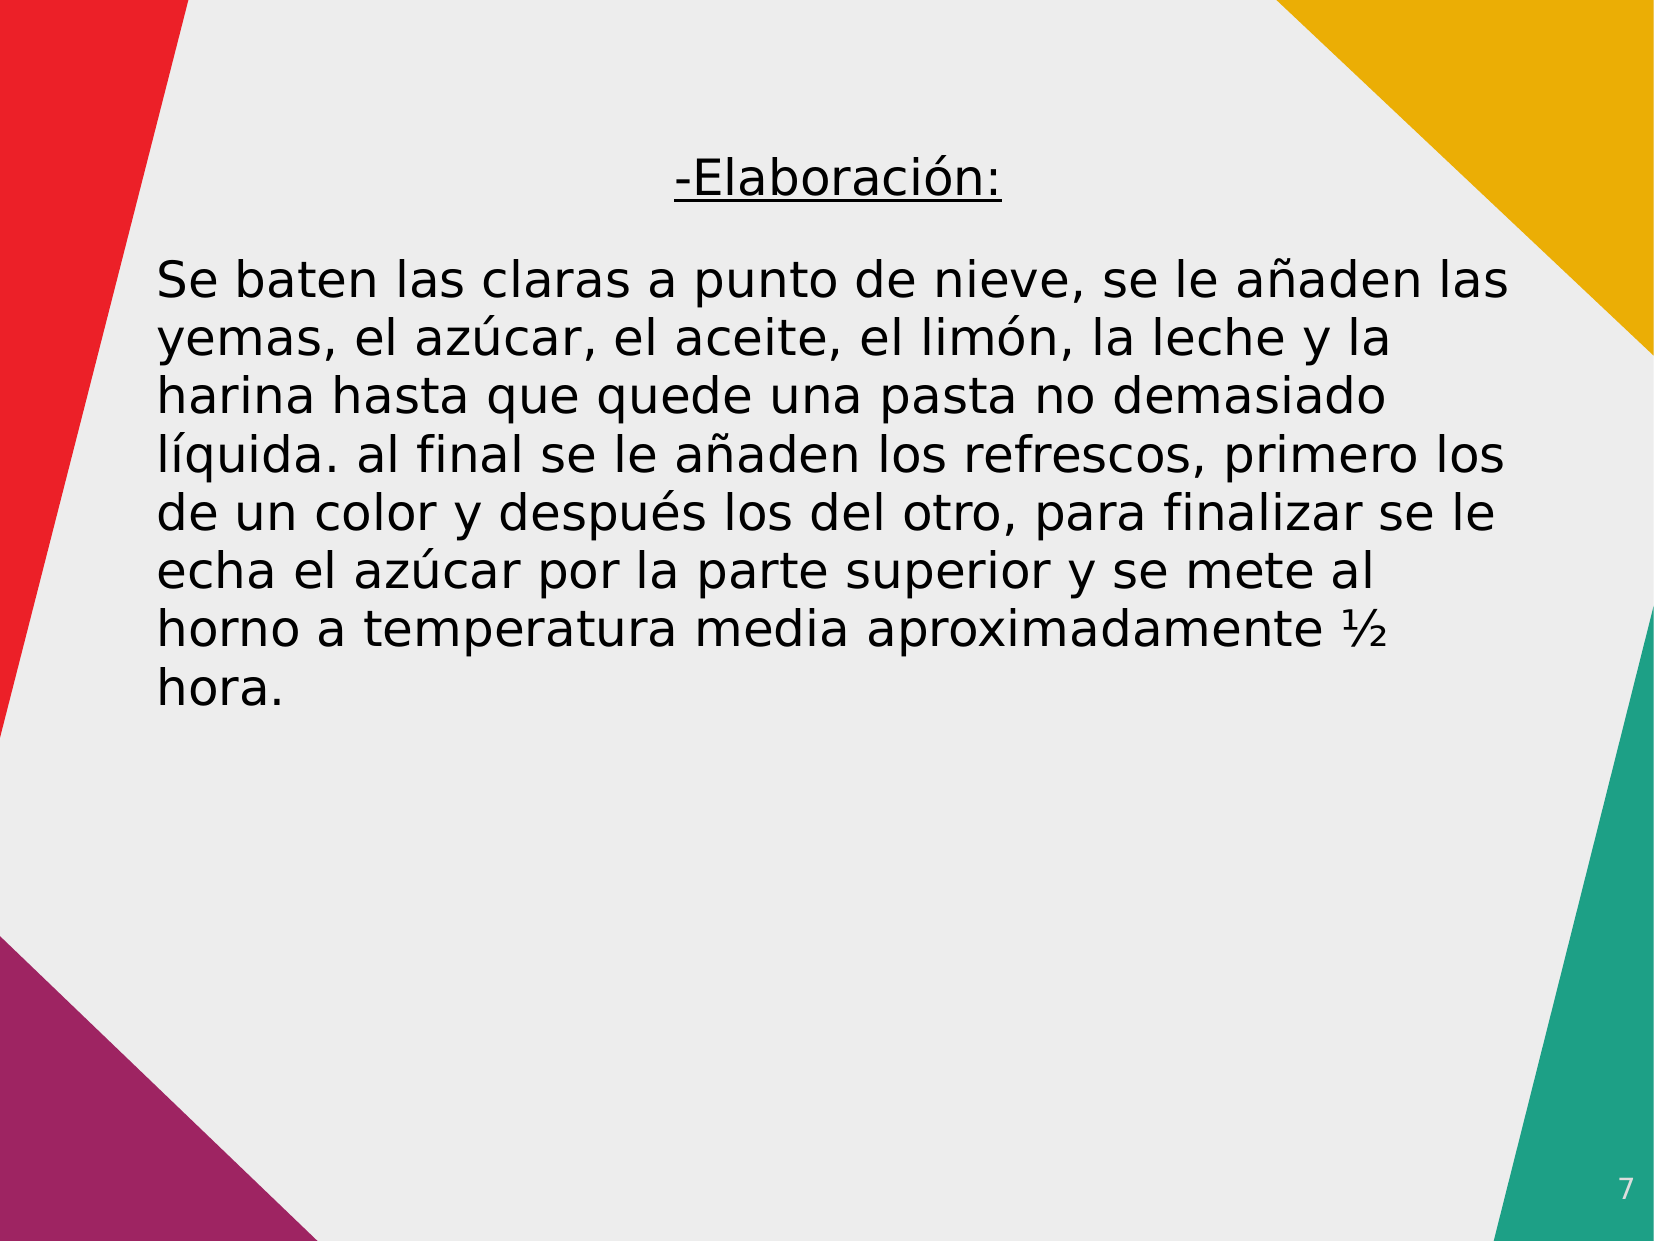

-Elaboración:
Se baten las claras a punto de nieve, se le añaden las yemas, el azúcar, el aceite, el limón, la leche y la harina hasta que quede una pasta no demasiado líquida. al final se le añaden los refrescos, primero los de un color y después los del otro, para finalizar se le echa el azúcar por la parte superior y se mete al horno a temperatura media aproximadamente ½ hora.
7